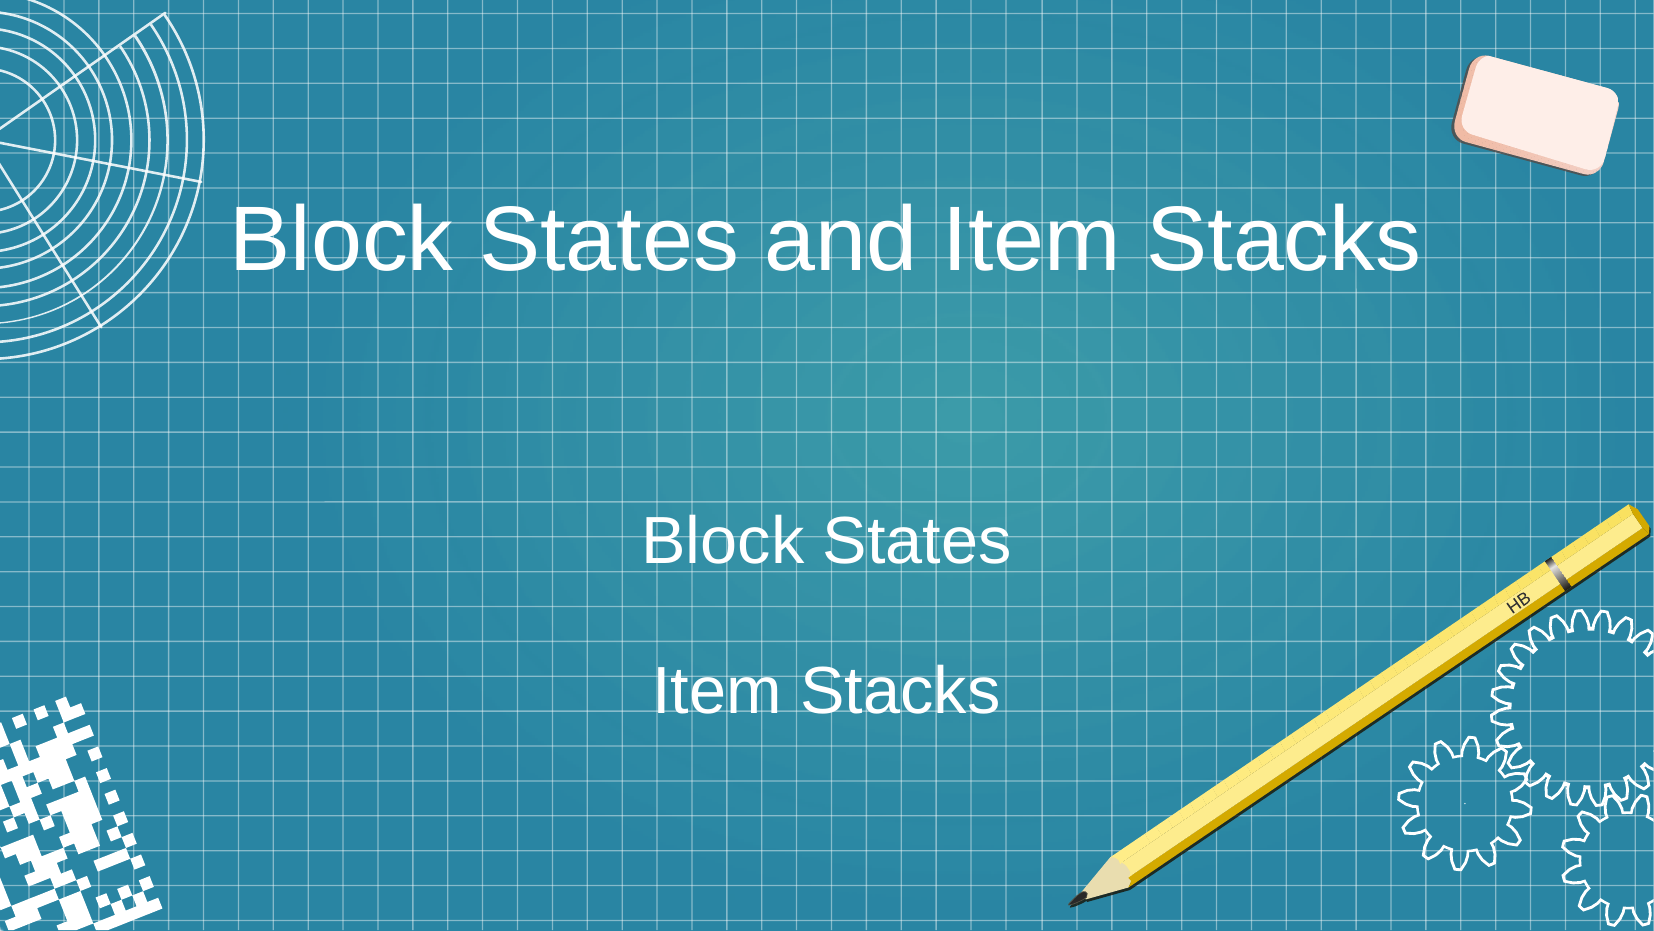

# Block States and Item Stacks
Block States
Item Stacks